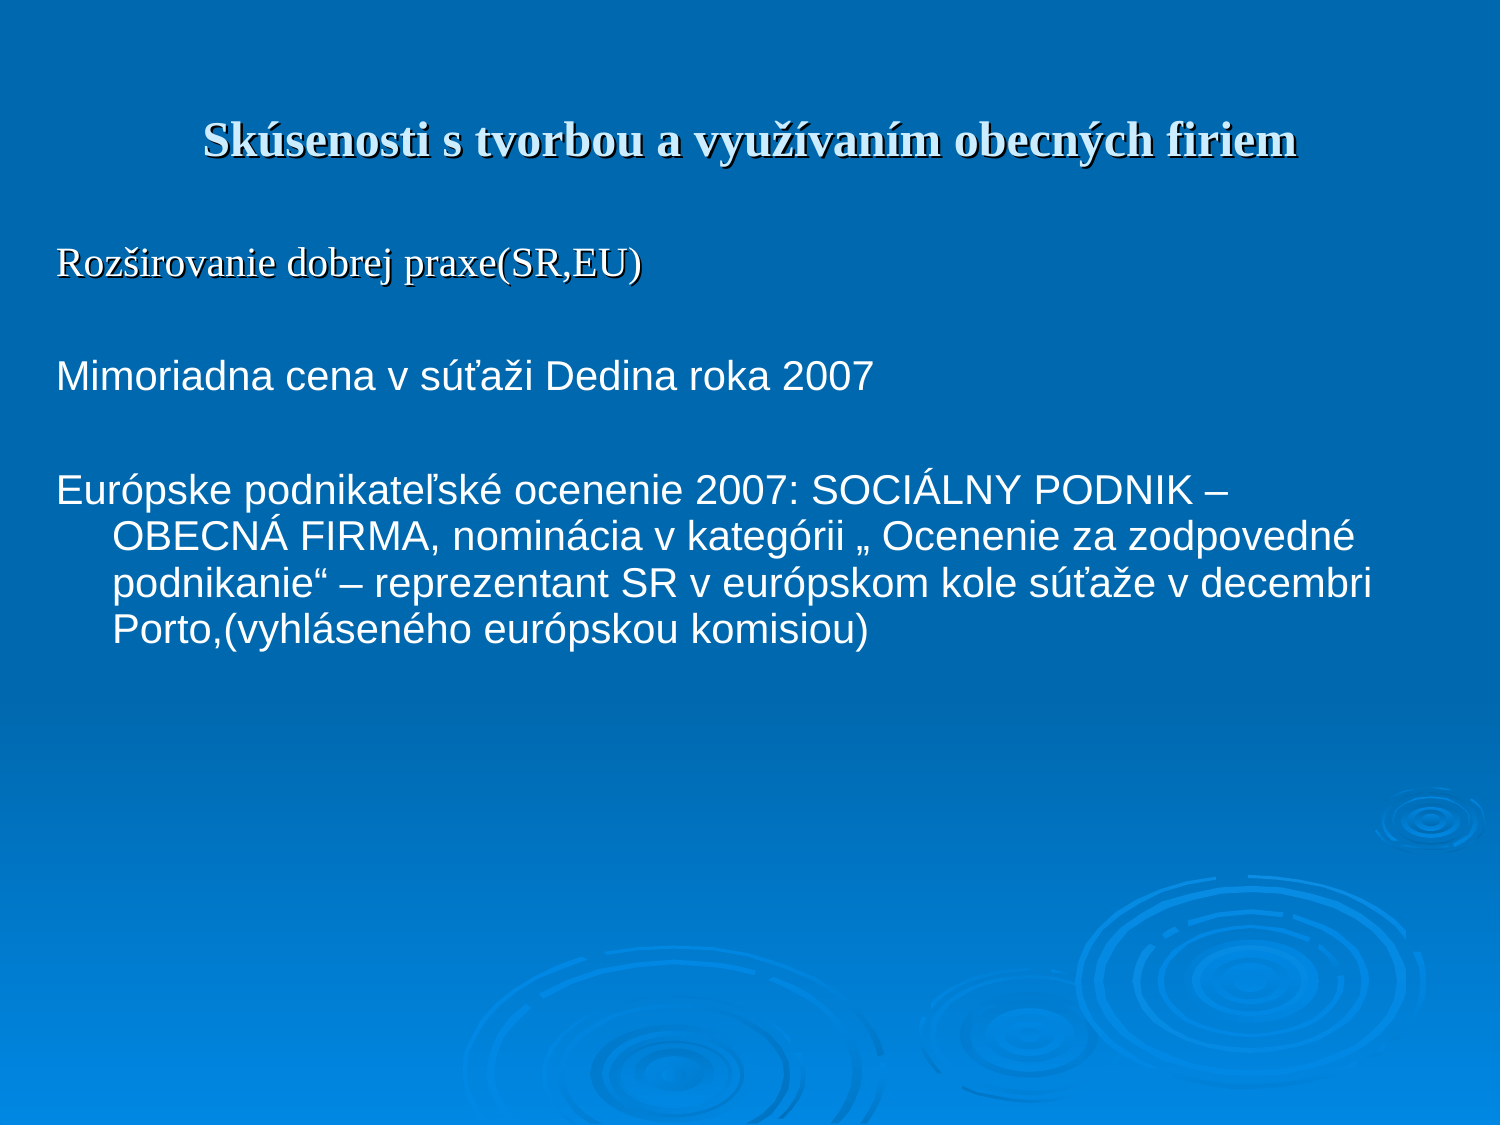

# Skúsenosti s tvorbou a využívaním obecných firiem
Rozširovanie dobrej praxe(SR,EU)
Mimoriadna cena v súťaži Dedina roka 2007
Európske podnikateľské ocenenie 2007: SOCIÁLNY PODNIK – OBECNÁ FIRMA, nominácia v kategórii „ Ocenenie za zodpovedné podnikanie“ – reprezentant SR v európskom kole súťaže v decembri Porto,(vyhláseného európskou komisiou)